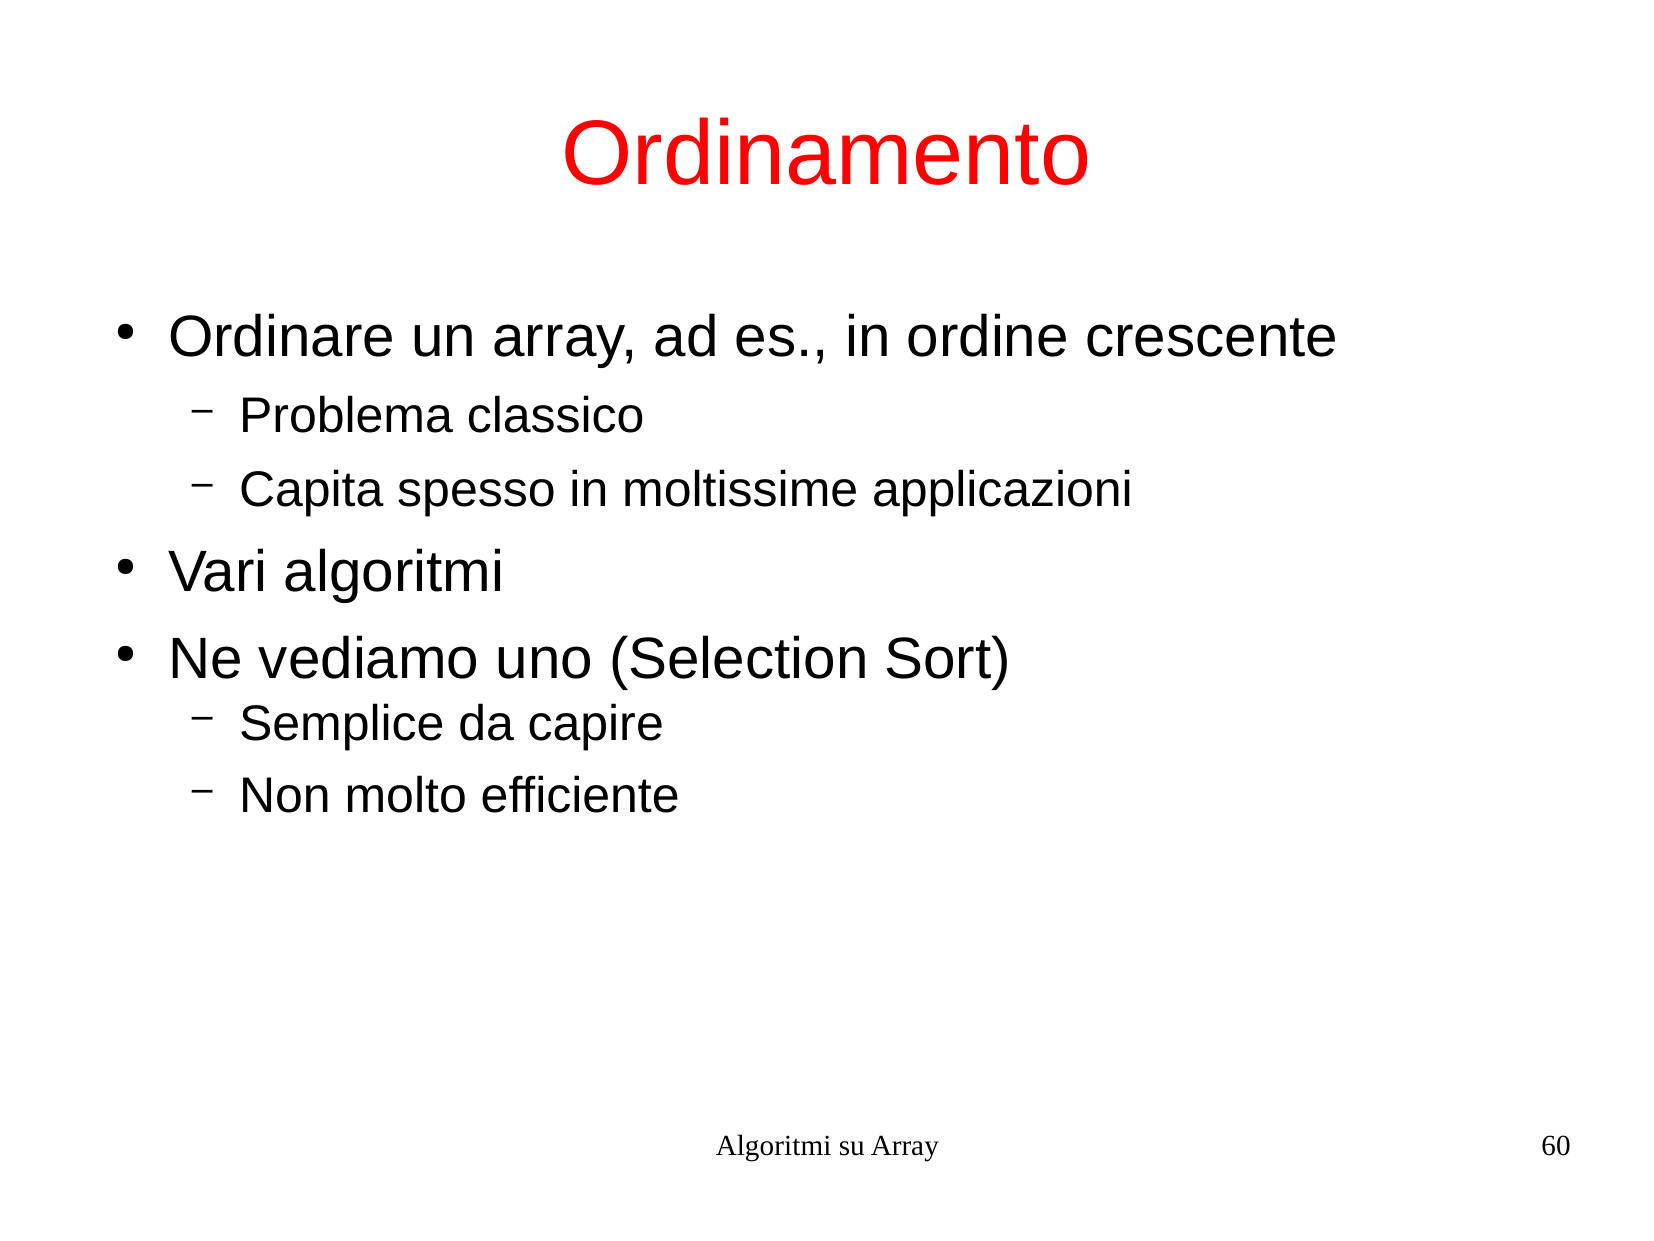

# Ordinamento
Ordinare un array, ad es., in ordine crescente
Problema classico
Capita spesso in moltissime applicazioni
Vari algoritmi
Ne vediamo uno (Selection Sort)
Semplice da capire
Non molto efficiente
Algoritmi su Array
60